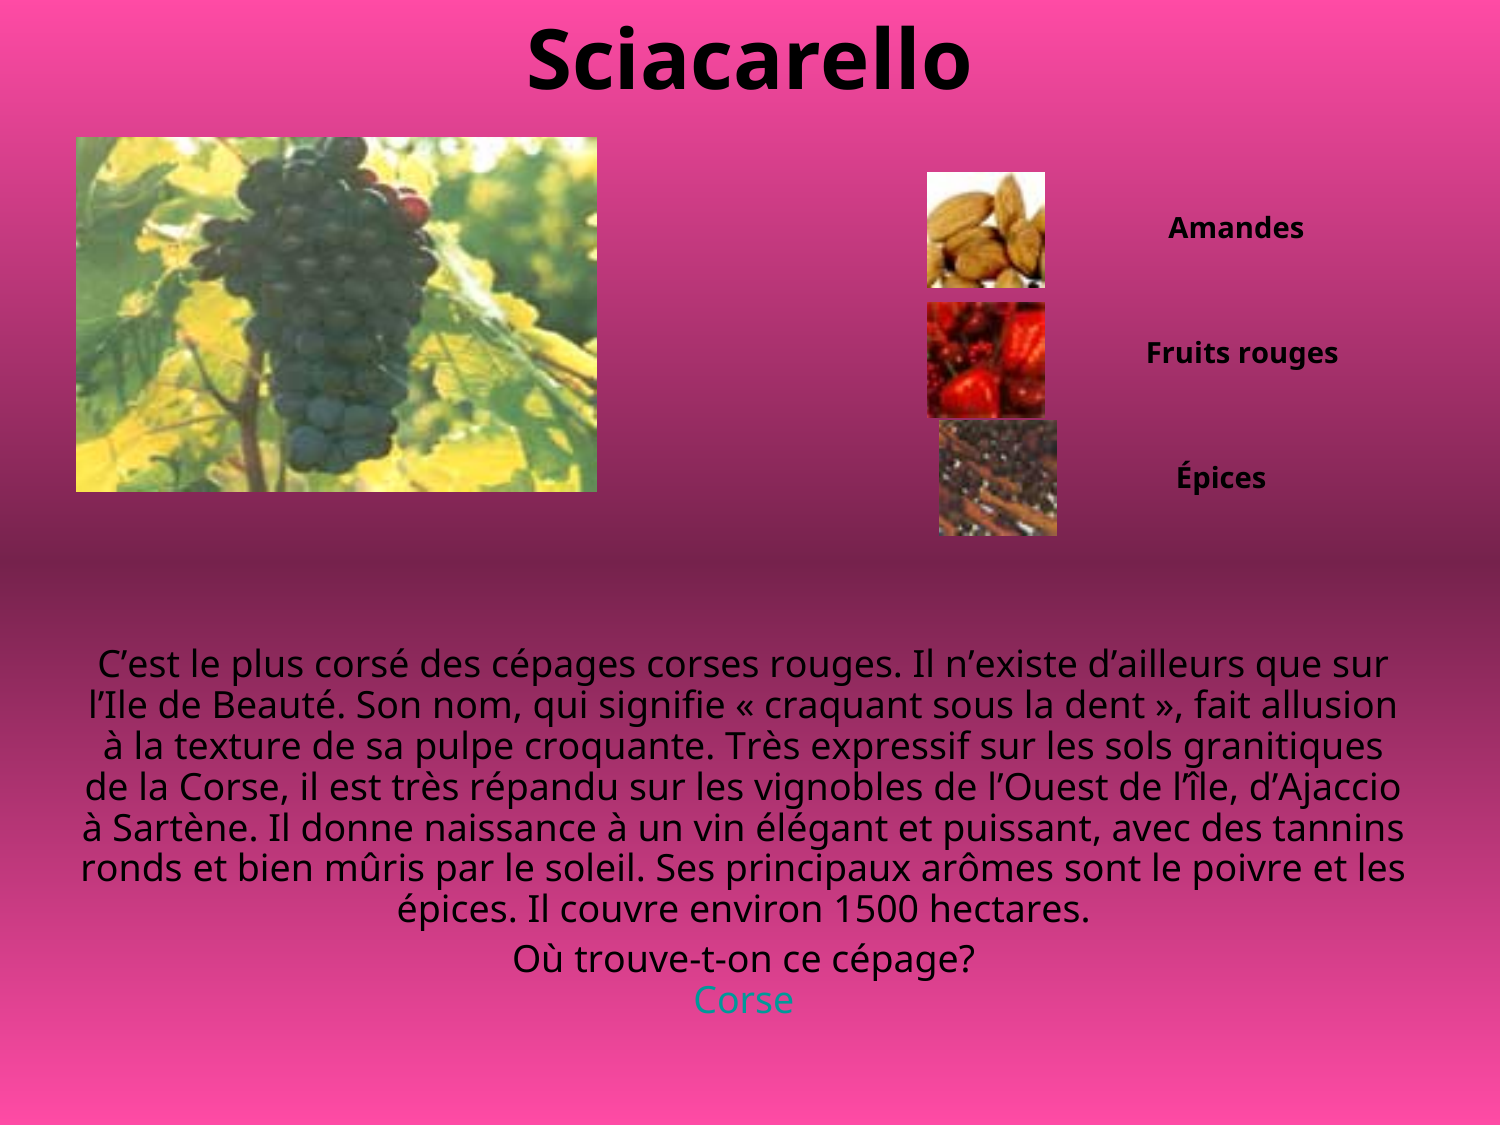

# Sciacarello
    Amandes
 Fruits rouges
     Épices
C’est le plus corsé des cépages corses rouges. Il n’existe d’ailleurs que sur l’Ile de Beauté. Son nom, qui signifie « craquant sous la dent », fait allusion à la texture de sa pulpe croquante. Très expressif sur les sols granitiques de la Corse, il est très répandu sur les vignobles de l’Ouest de l’île, d’Ajaccio à Sartène. Il donne naissance à un vin élégant et puissant, avec des tannins ronds et bien mûris par le soleil. Ses principaux arômes sont le poivre et les épices. Il couvre environ 1500 hectares.
Où trouve-t-on ce cépage?
Corse